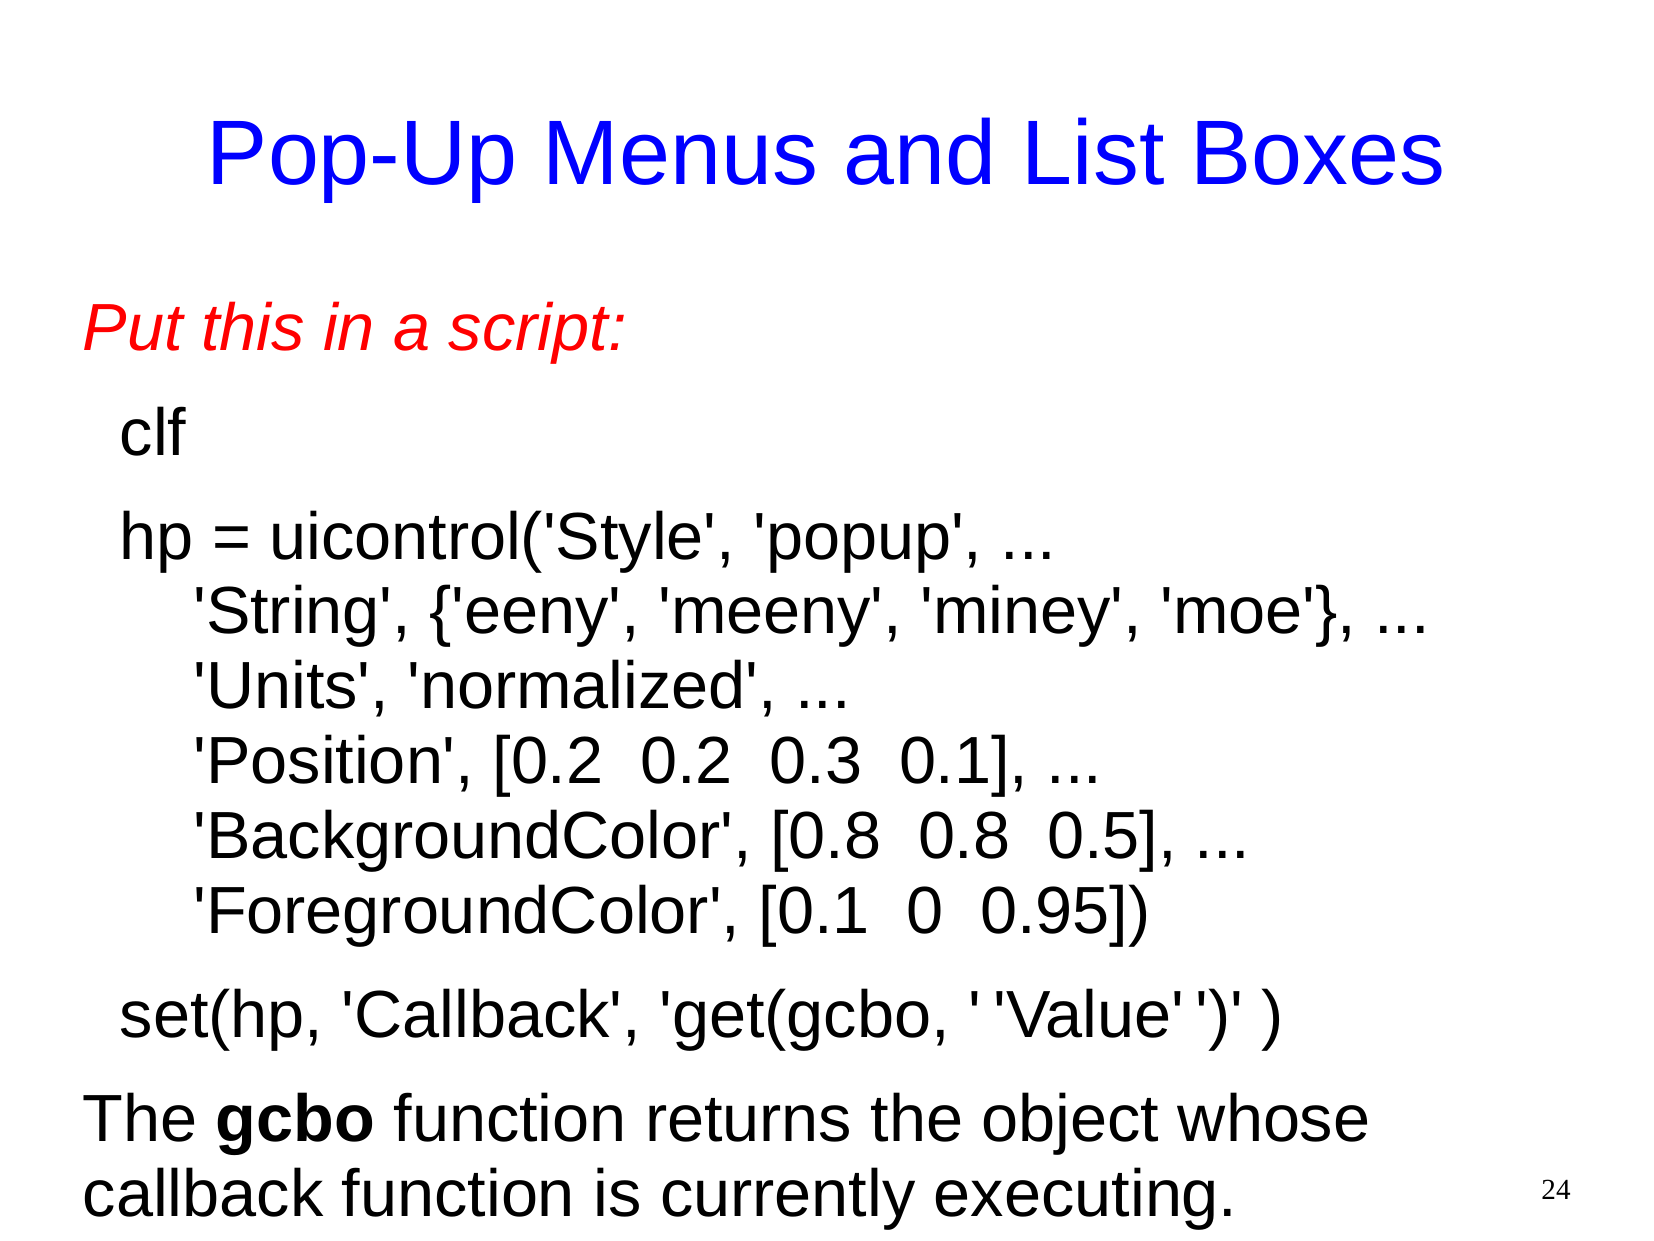

# Pop-Up Menus and List Boxes
Put this in a script:
 clf
 hp = uicontrol('Style', 'popup', ...
 'String', {'eeny', 'meeny', 'miney', 'moe'}, ...
 'Units', 'normalized', ...
 'Position', [0.2 0.2 0.3 0.1], ...
 'BackgroundColor', [0.8 0.8 0.5], ...
 'ForegroundColor', [0.1 0 0.95])
 set(hp, 'Callback', 'get(gcbo, ' 'Value' ')' )
The gcbo function returns the object whose callback function is currently executing.
24